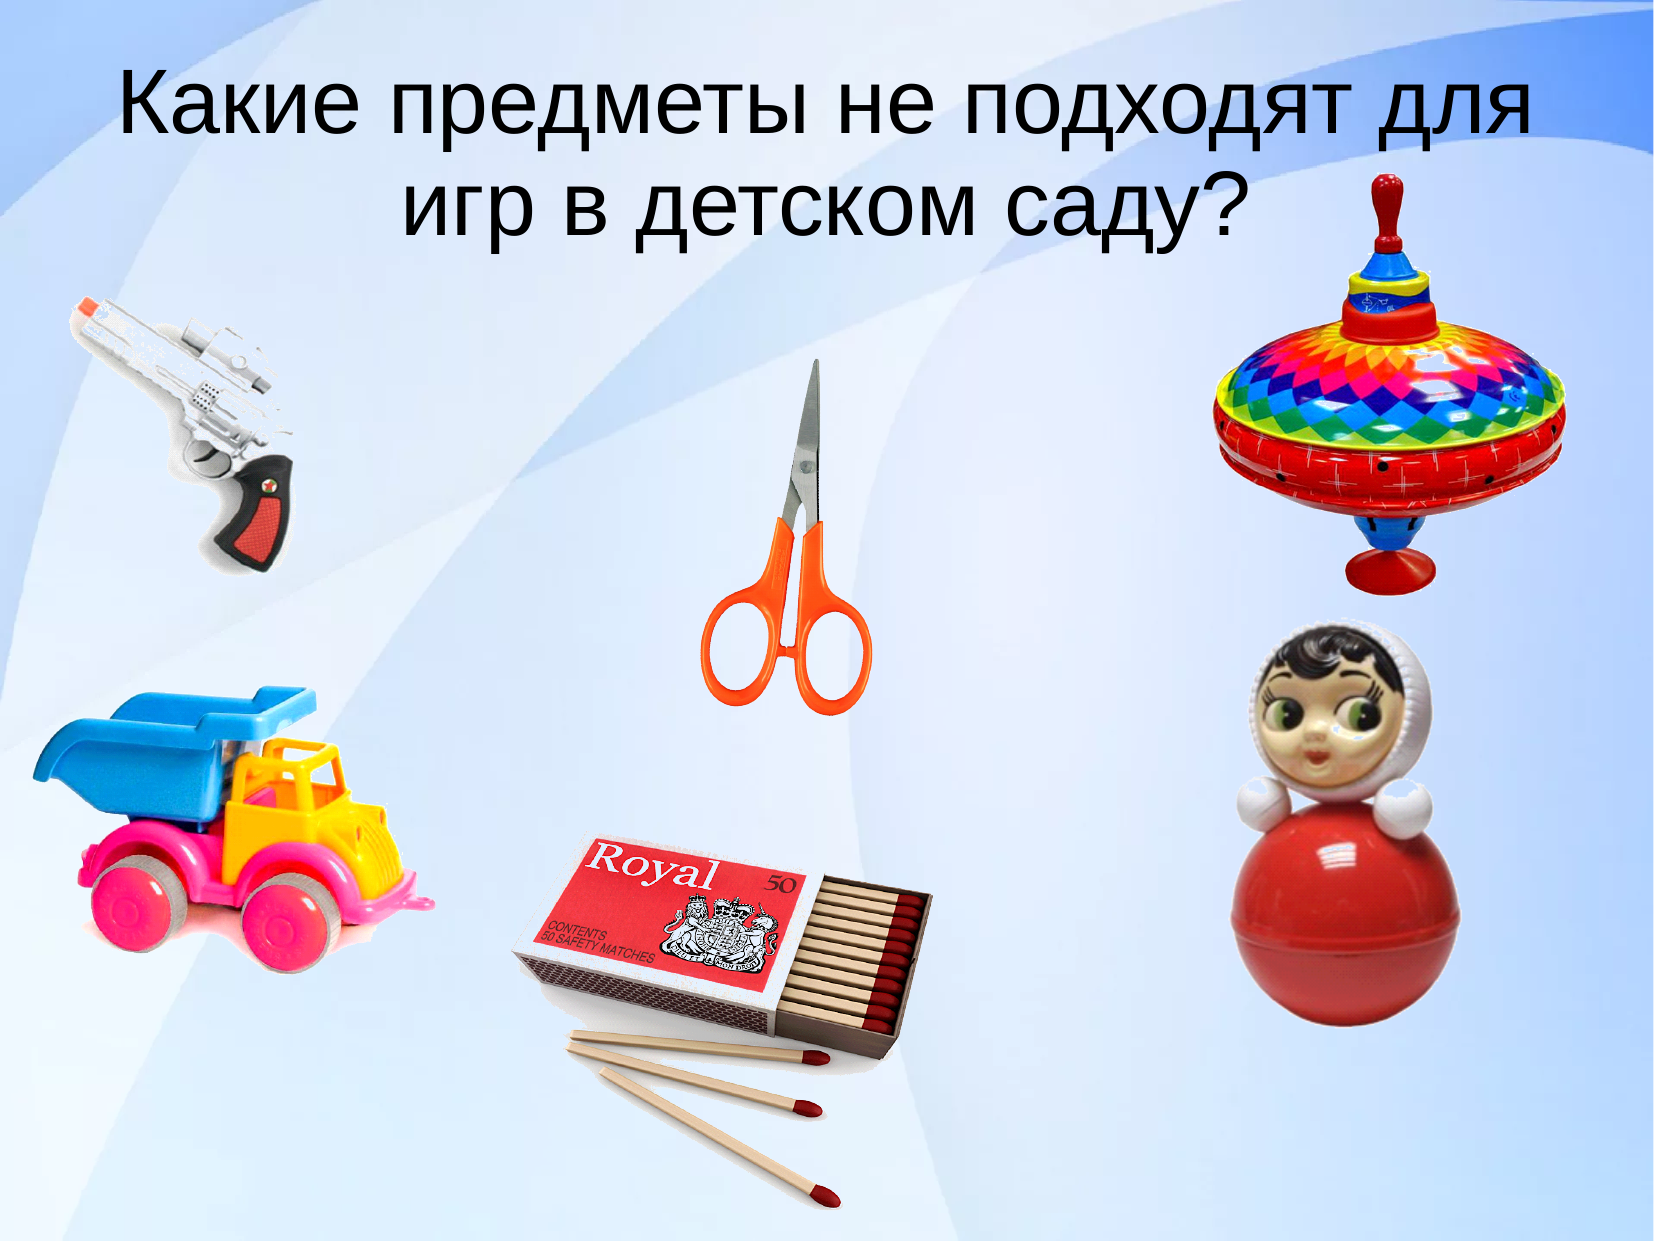

# Какие предметы не подходят для игр в детском саду?